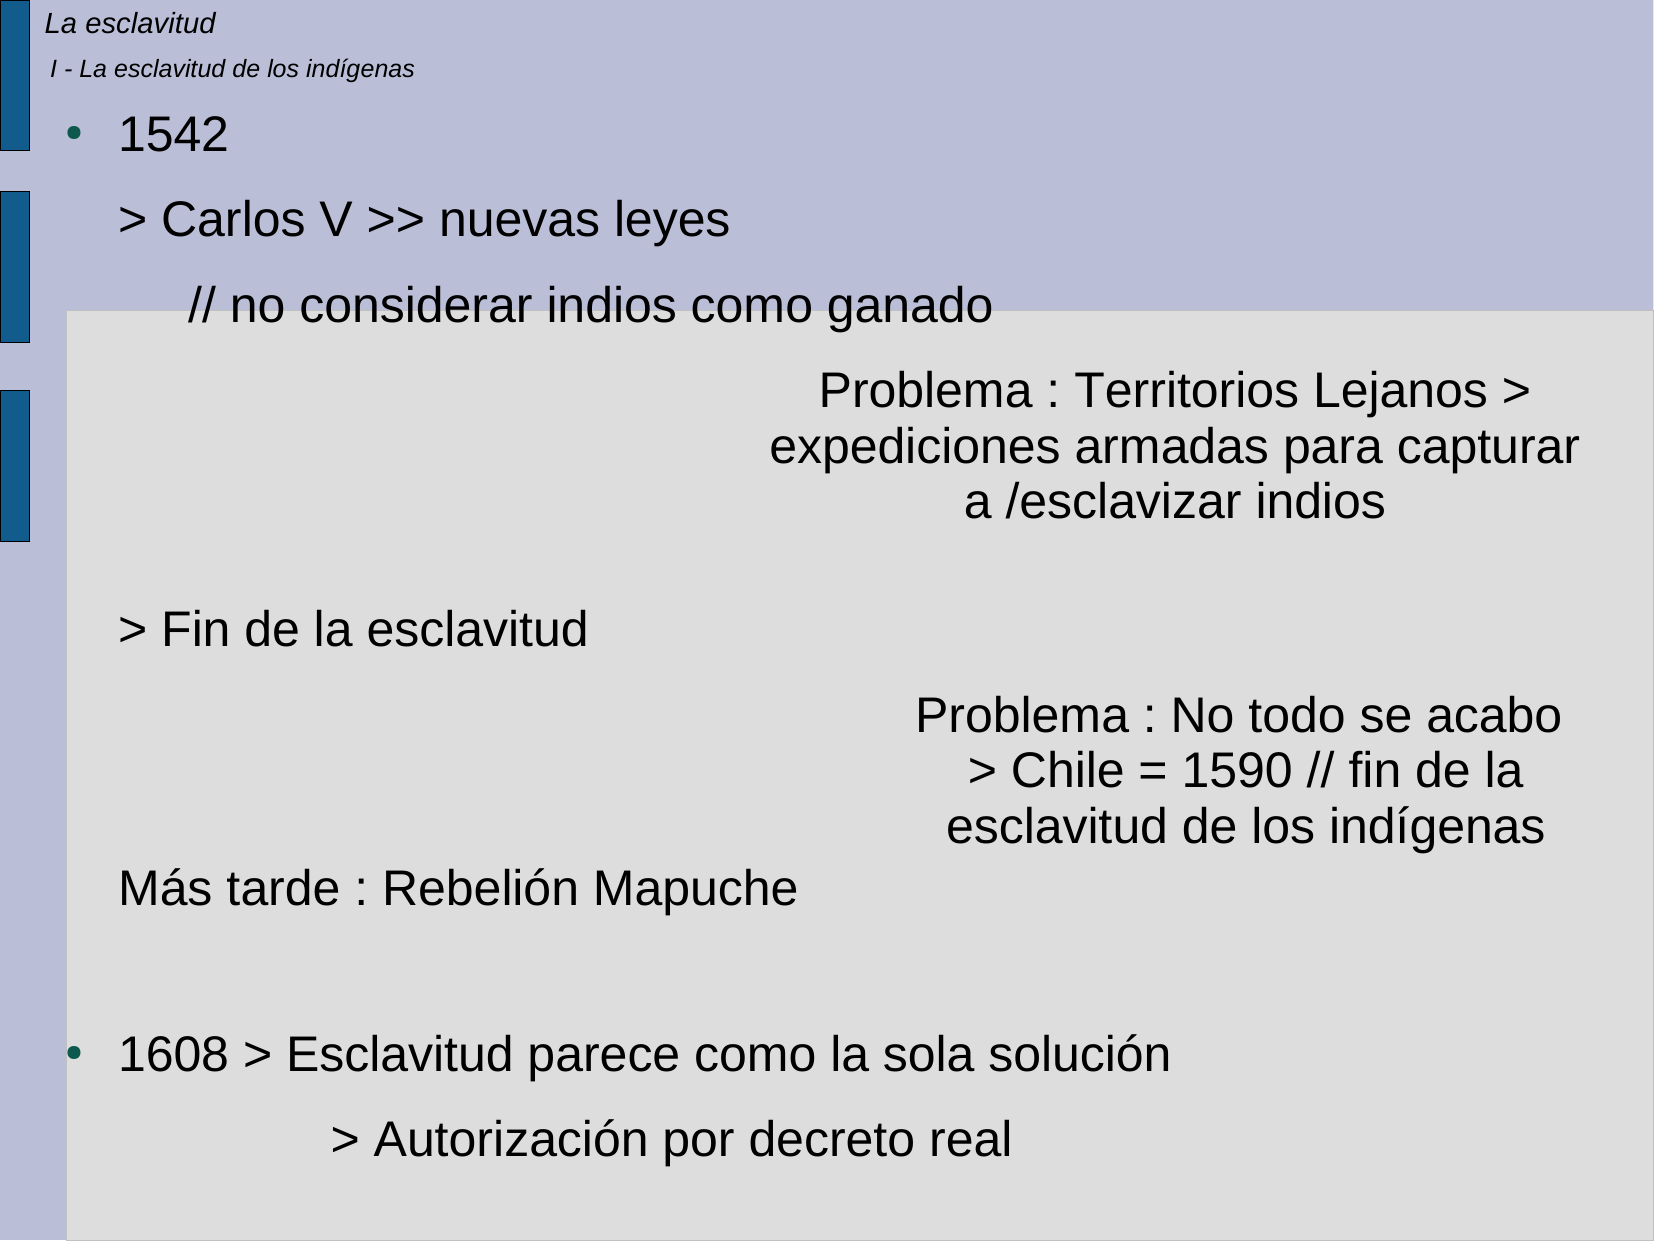

I - La esclavitud de los indígenas
# 1542
> Carlos V >> nuevas leyes
 // no considerar indios como ganado
Problema : Territorios Lejanos > expediciones armadas para capturar a /esclavizar indios
> Fin de la esclavitud
Problema : No todo se acabo > Chile = 1590 // fin de la esclavitud de los indígenas
Más tarde : Rebelión Mapuche
1608 > Esclavitud parece como la sola solución
> Autorización por decreto real